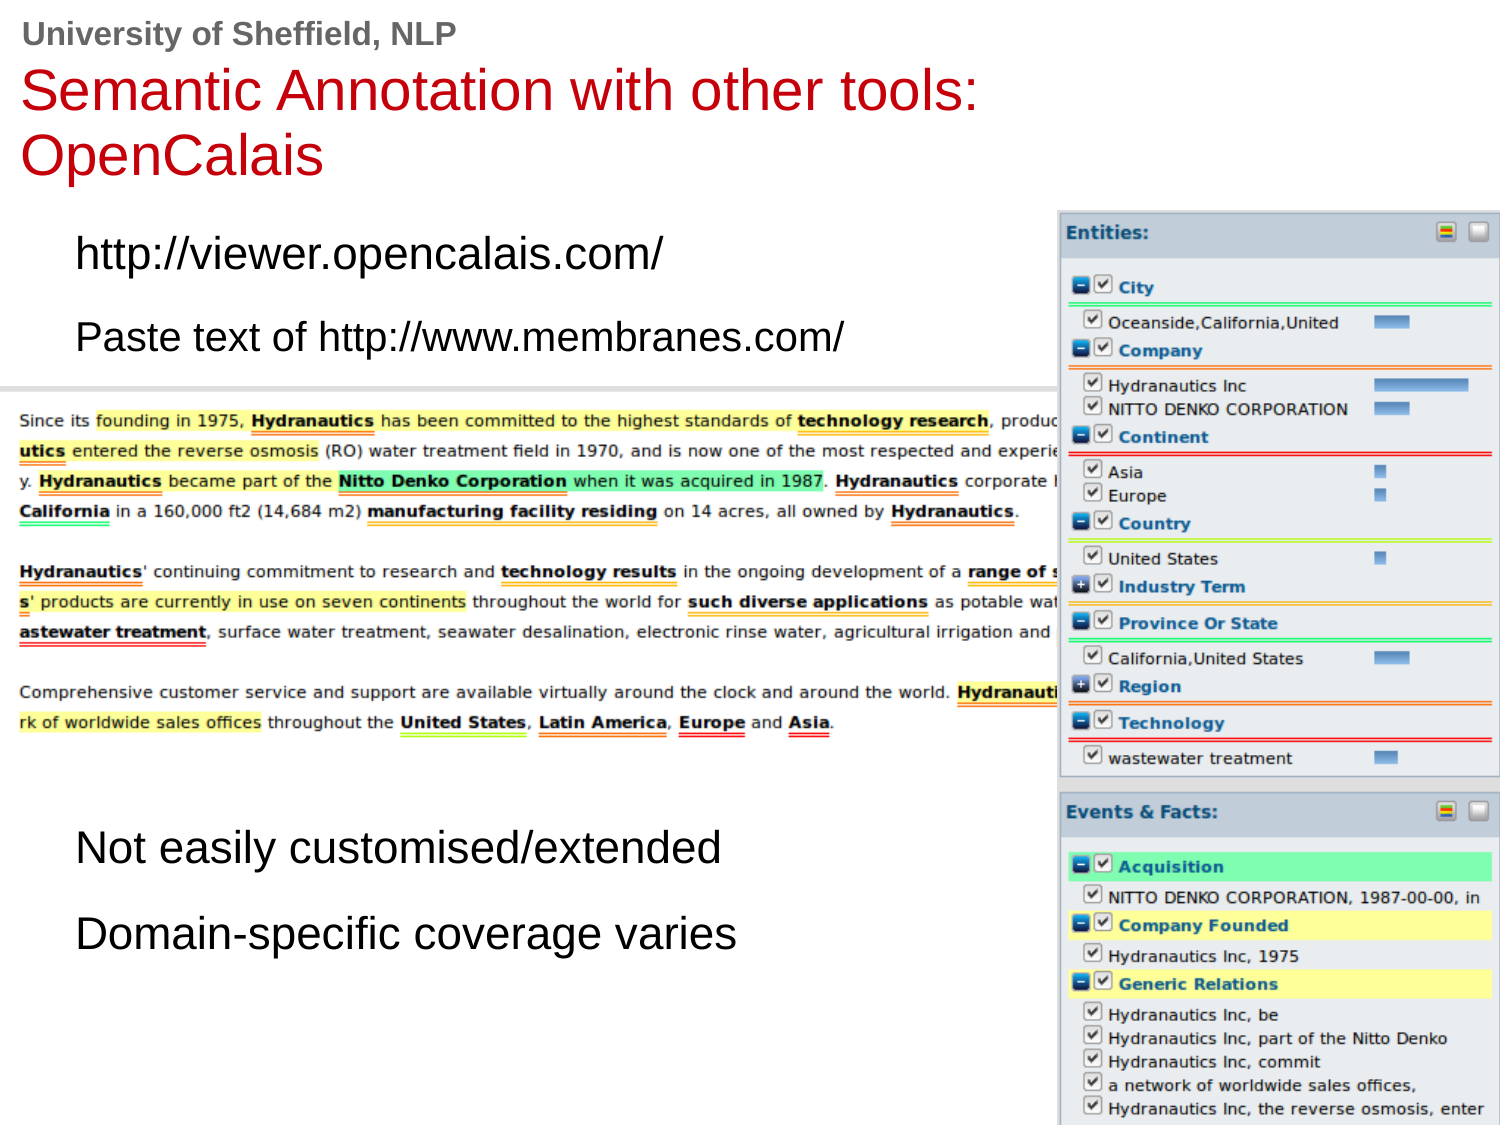

# Semantic Annotation with other tools: OpenCalais
http://viewer.opencalais.com/
Paste text of http://www.membranes.com/
Not easily customised/extended
Domain-specific coverage varies